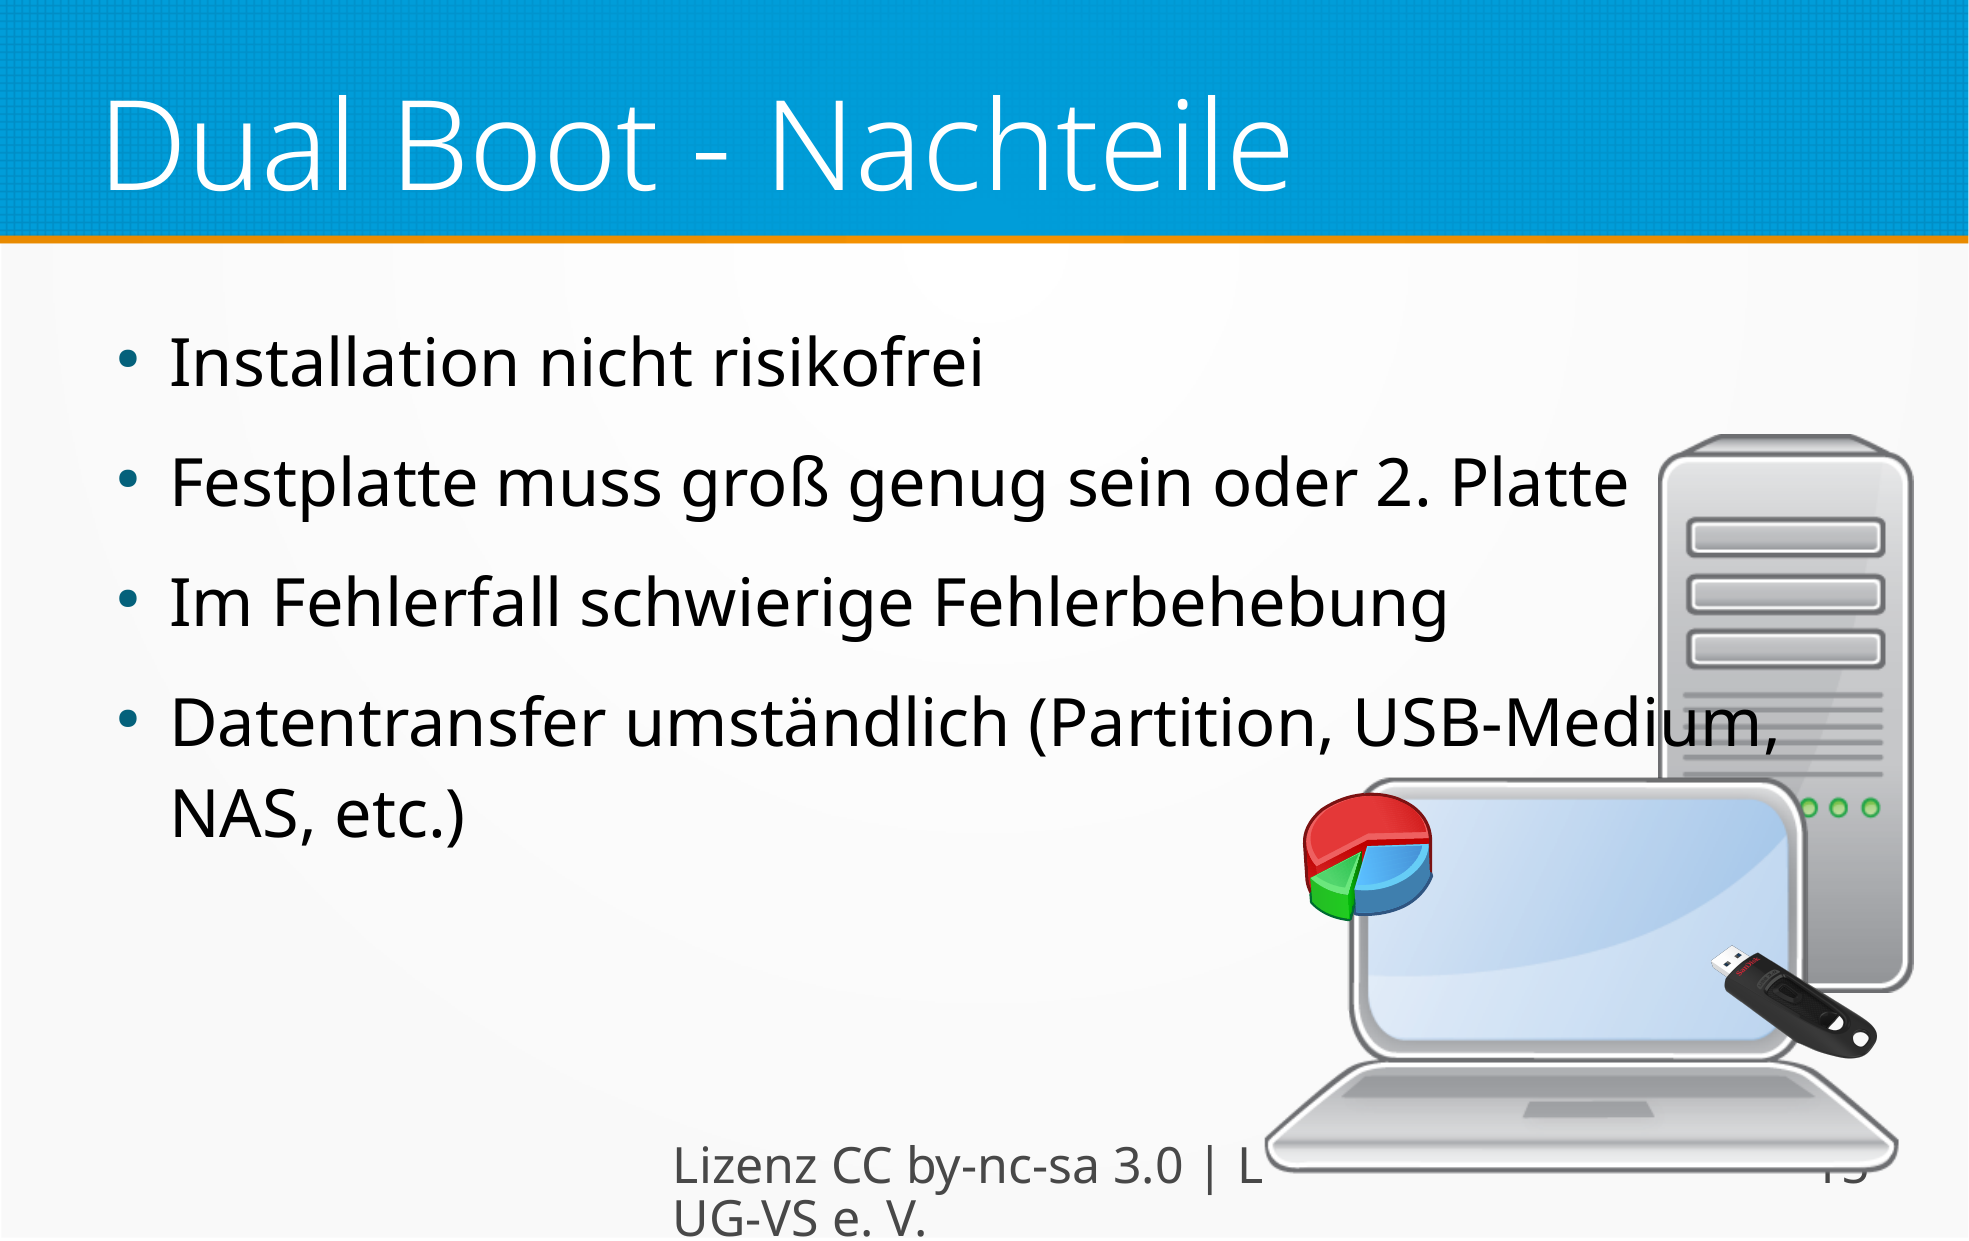

# Dual Boot - Nachteile
Installation nicht risikofrei
Festplatte muss groß genug sein oder 2. Platte
Im Fehlerfall schwierige Fehlerbehebung
Datentransfer umständlich (Partition, USB-Medium, NAS, etc.)
Lizenz CC by-nc-sa 3.0 | LUG-VS e. V.
15